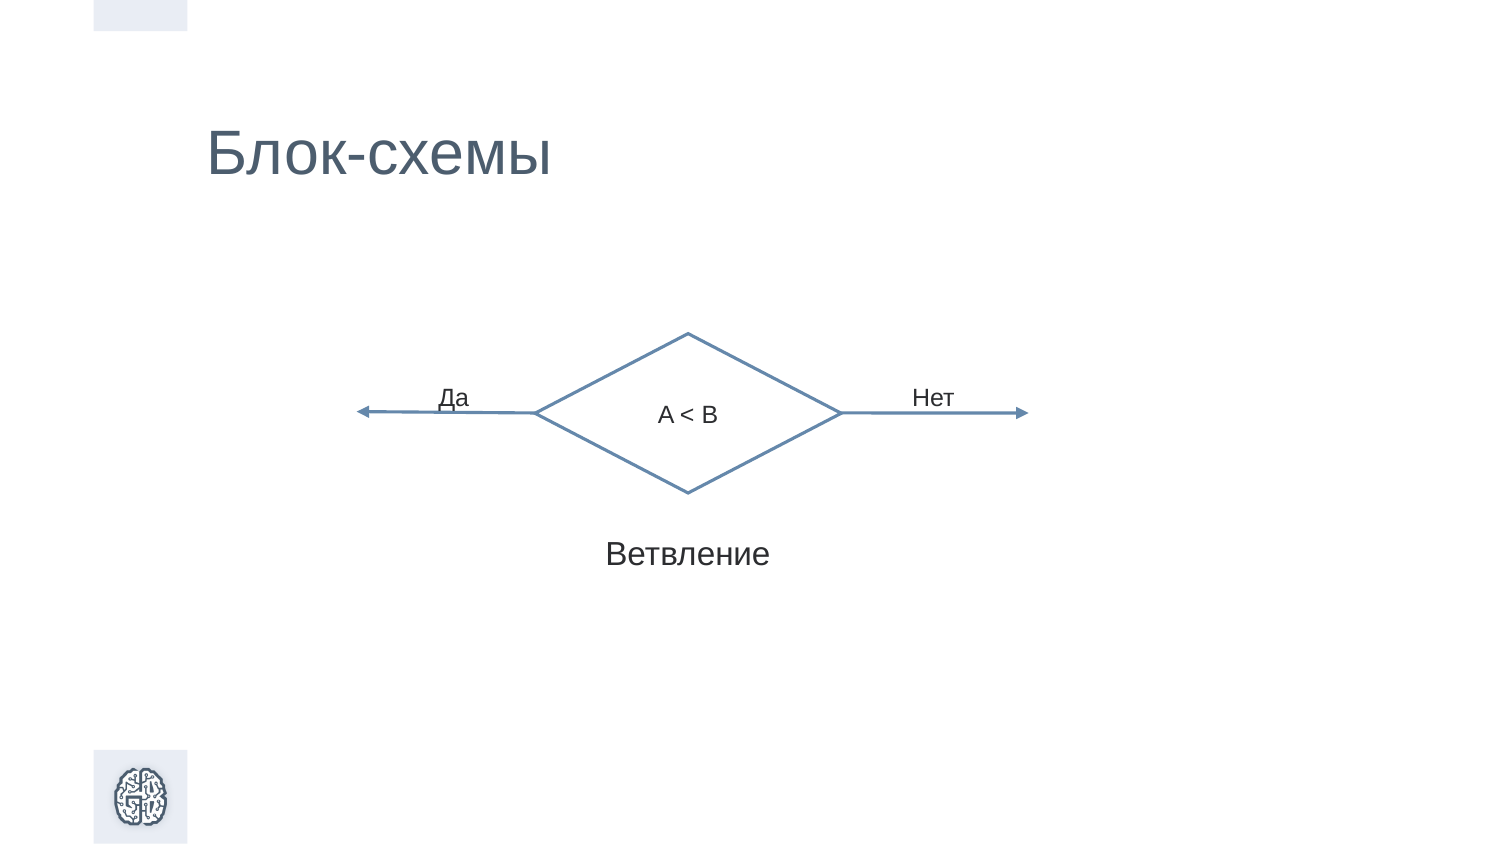

# Блок-схемы
A < B
Да
Нет
Ветвление